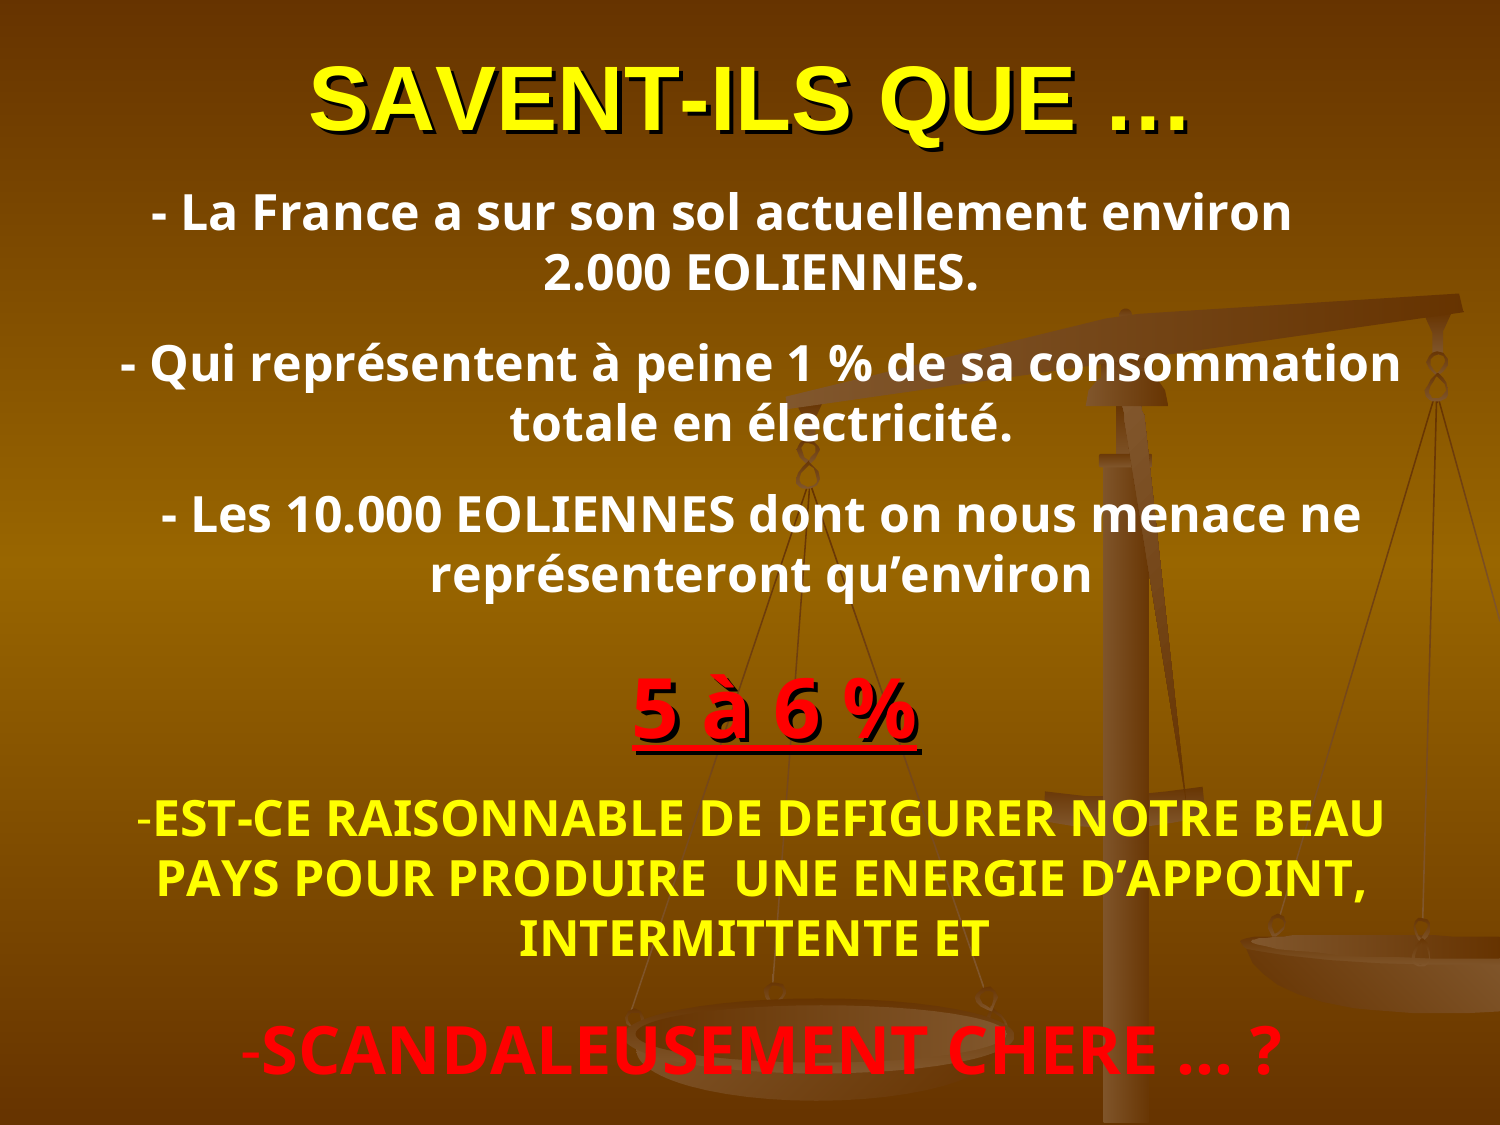

# SAVENT-ILS QUE …
- La France a sur son sol actuellement environ 2.000 EOLIENNES.
- Qui représentent à peine 1 % de sa consommation totale en électricité.
- Les 10.000 EOLIENNES dont on nous menace ne représenteront qu’environ
 5 à 6 %
EST-CE RAISONNABLE DE DEFIGURER NOTRE BEAU PAYS POUR PRODUIRE UNE ENERGIE D’APPOINT, INTERMITTENTE ET
SCANDALEUSEMENT CHERE … ?